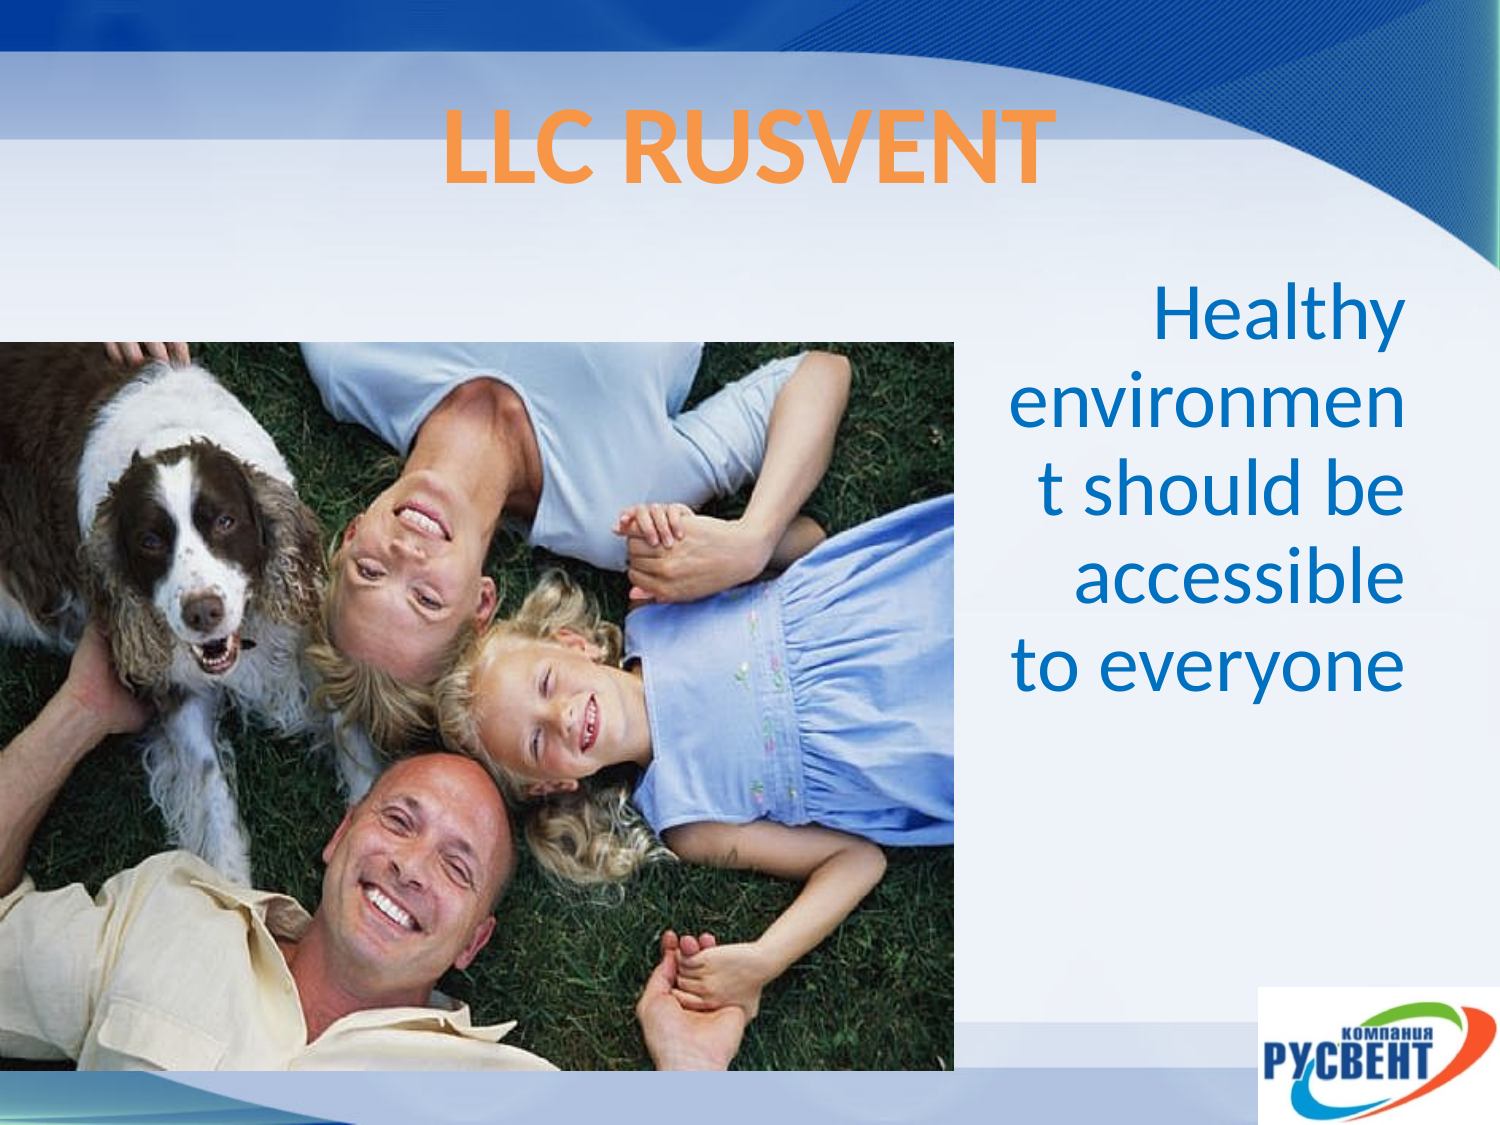

# LLC RUSVENT
Healthy environment should be accessible to everyone